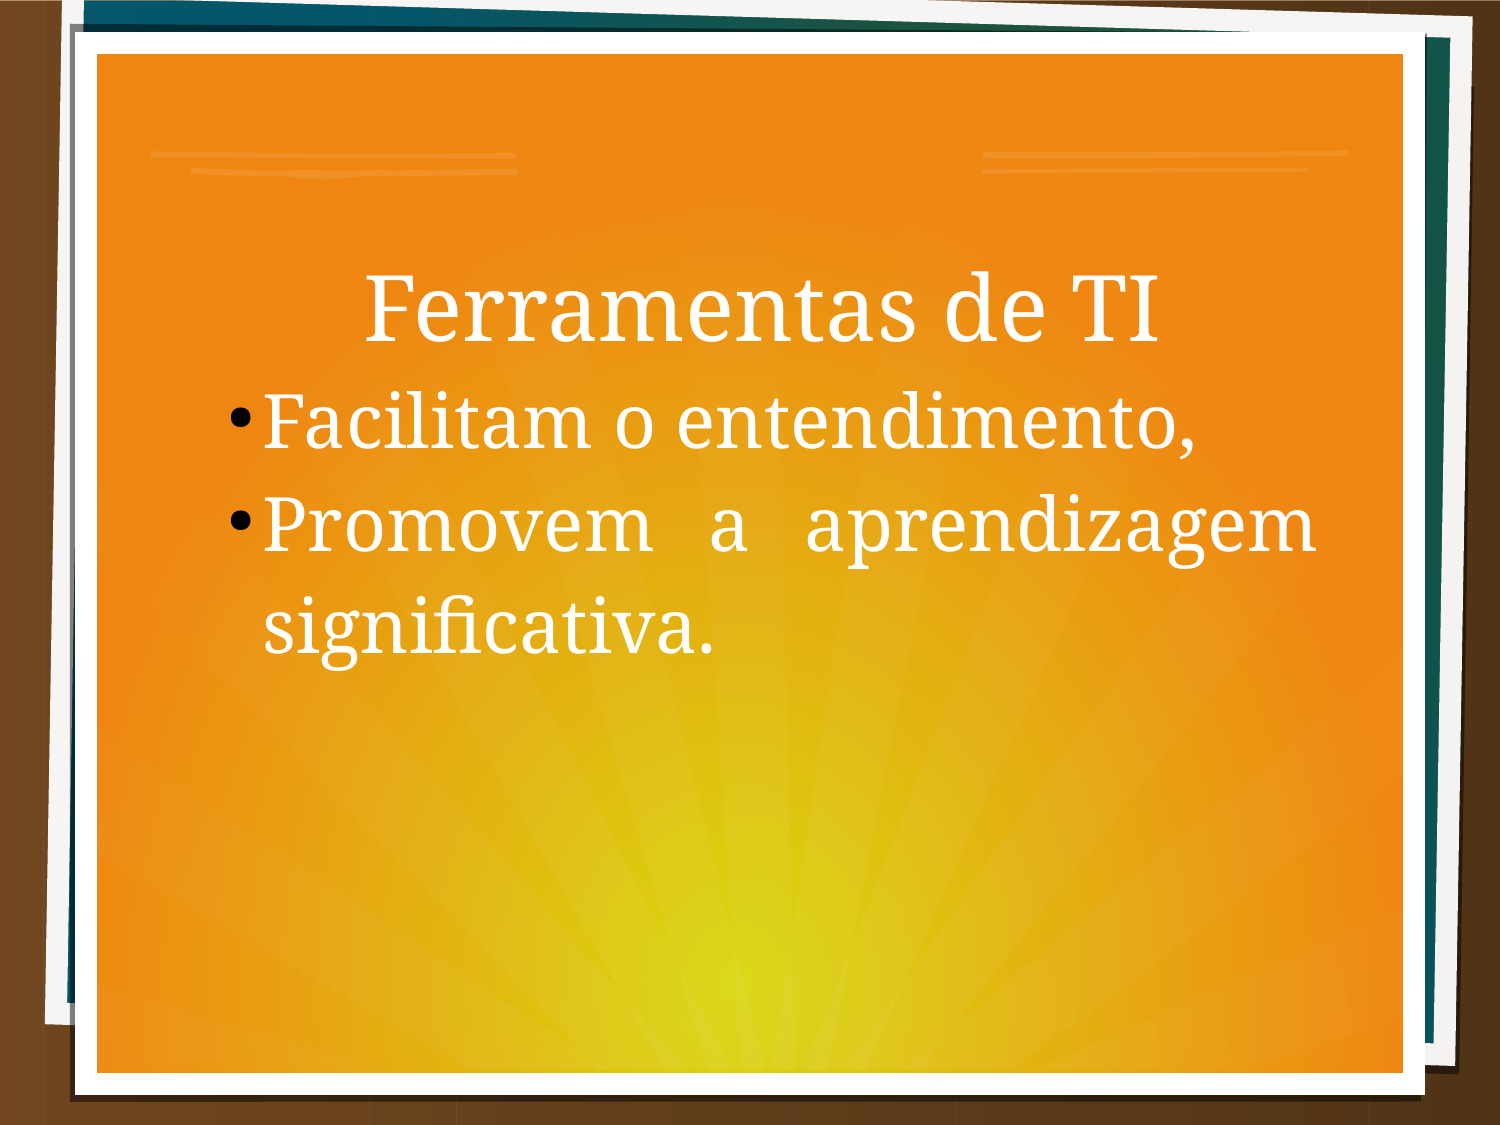

#
Ferramentas de TI
Facilitam o entendimento,
Promovem a aprendizagem significativa.